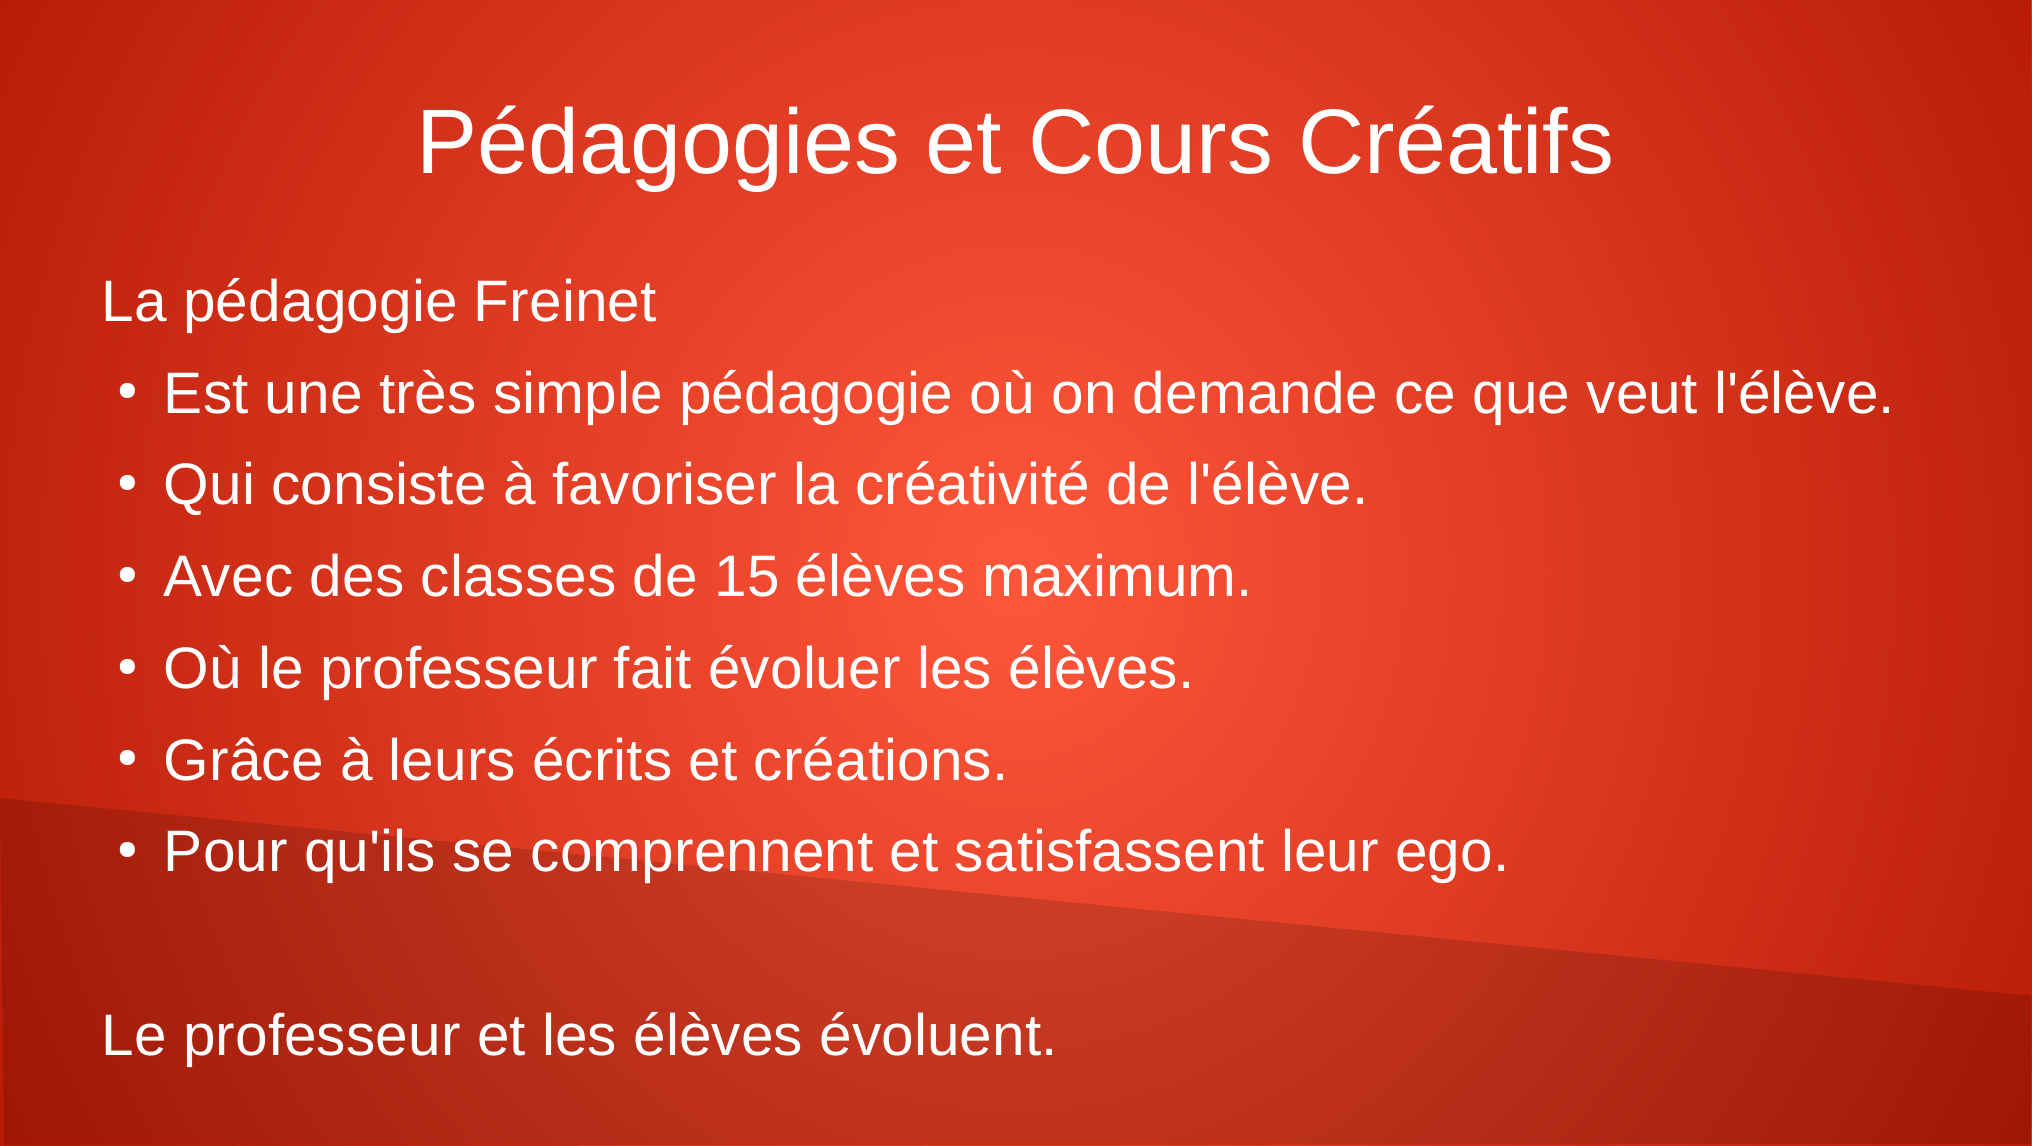

# Pédagogies et Cours Créatifs
La pédagogie Freinet
Est une très simple pédagogie où on demande ce que veut l'élève.
Qui consiste à favoriser la créativité de l'élève.
Avec des classes de 15 élèves maximum.
Où le professeur fait évoluer les élèves.
Grâce à leurs écrits et créations.
Pour qu'ils se comprennent et satisfassent leur ego.
Le professeur et les élèves évoluent.